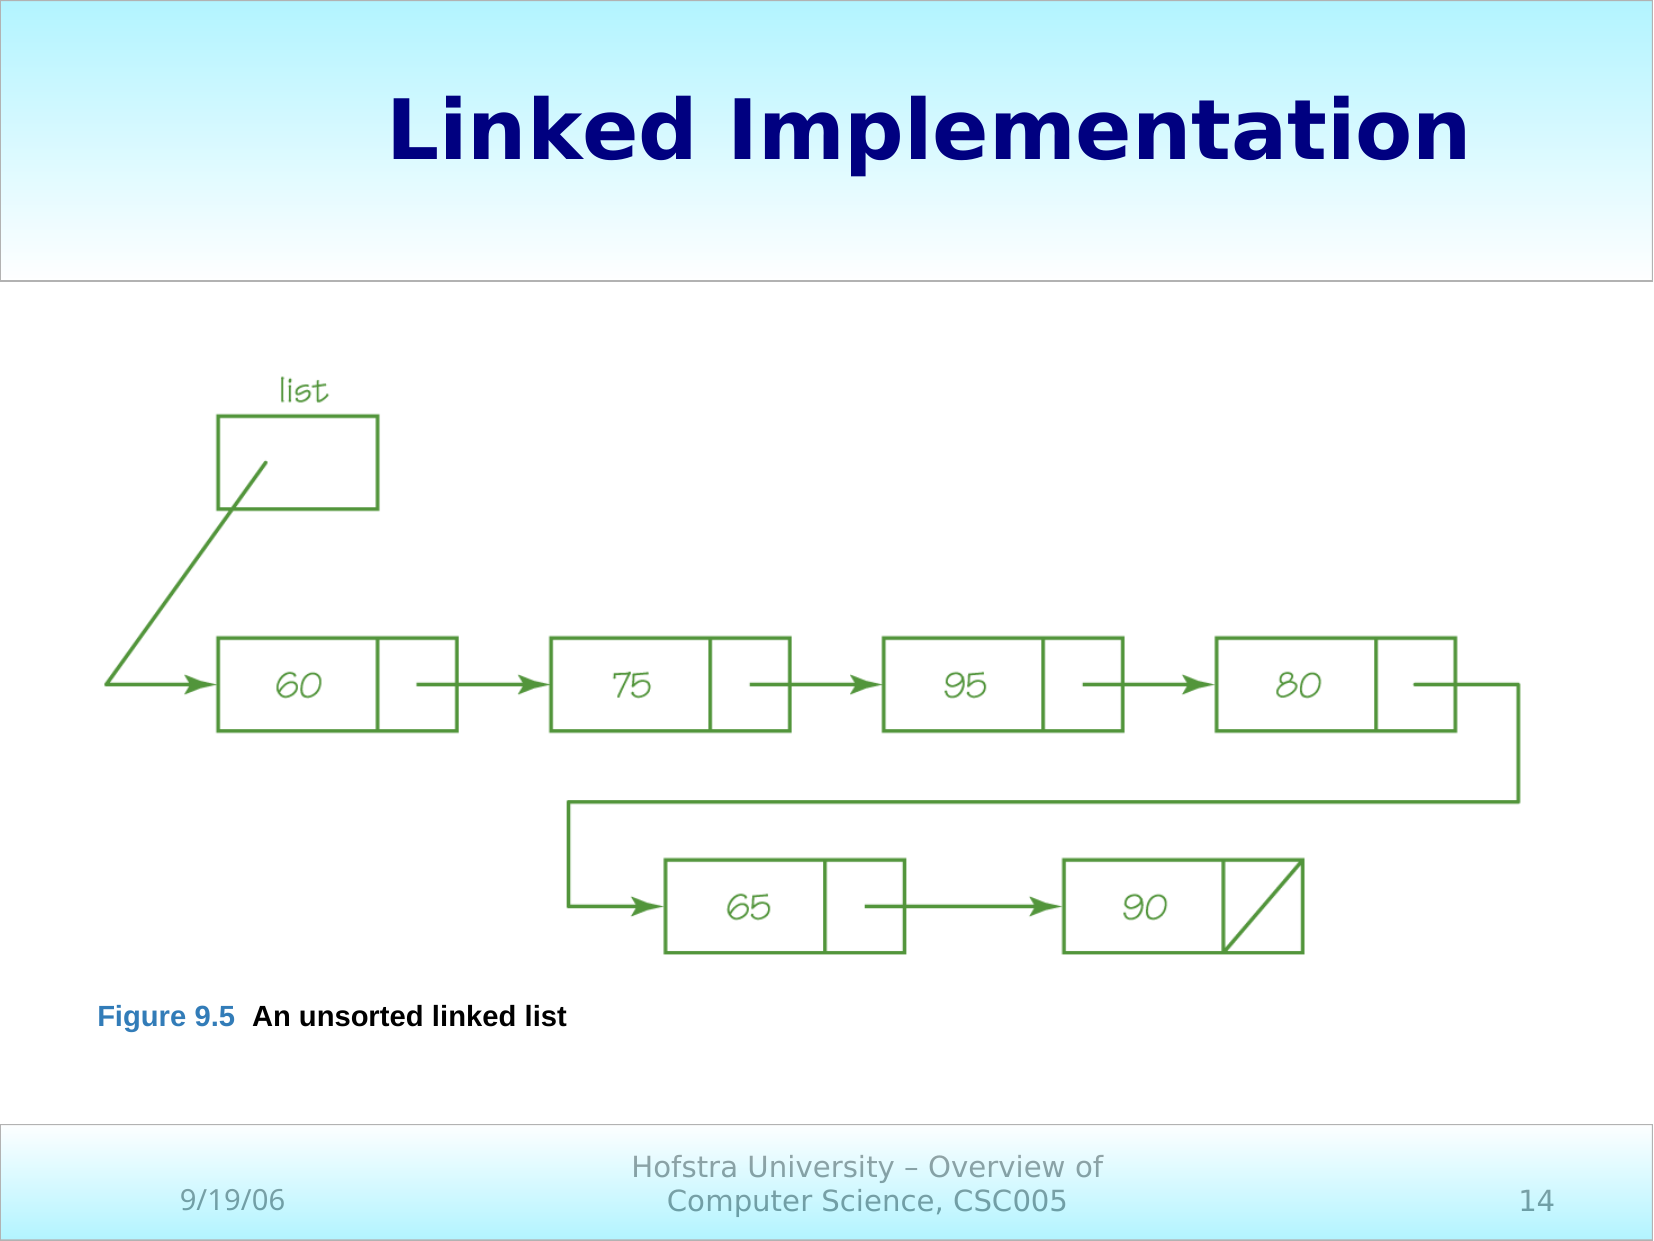

# Linked Implementation
Figure 9.5 An unsorted linked list
9/25/06
14